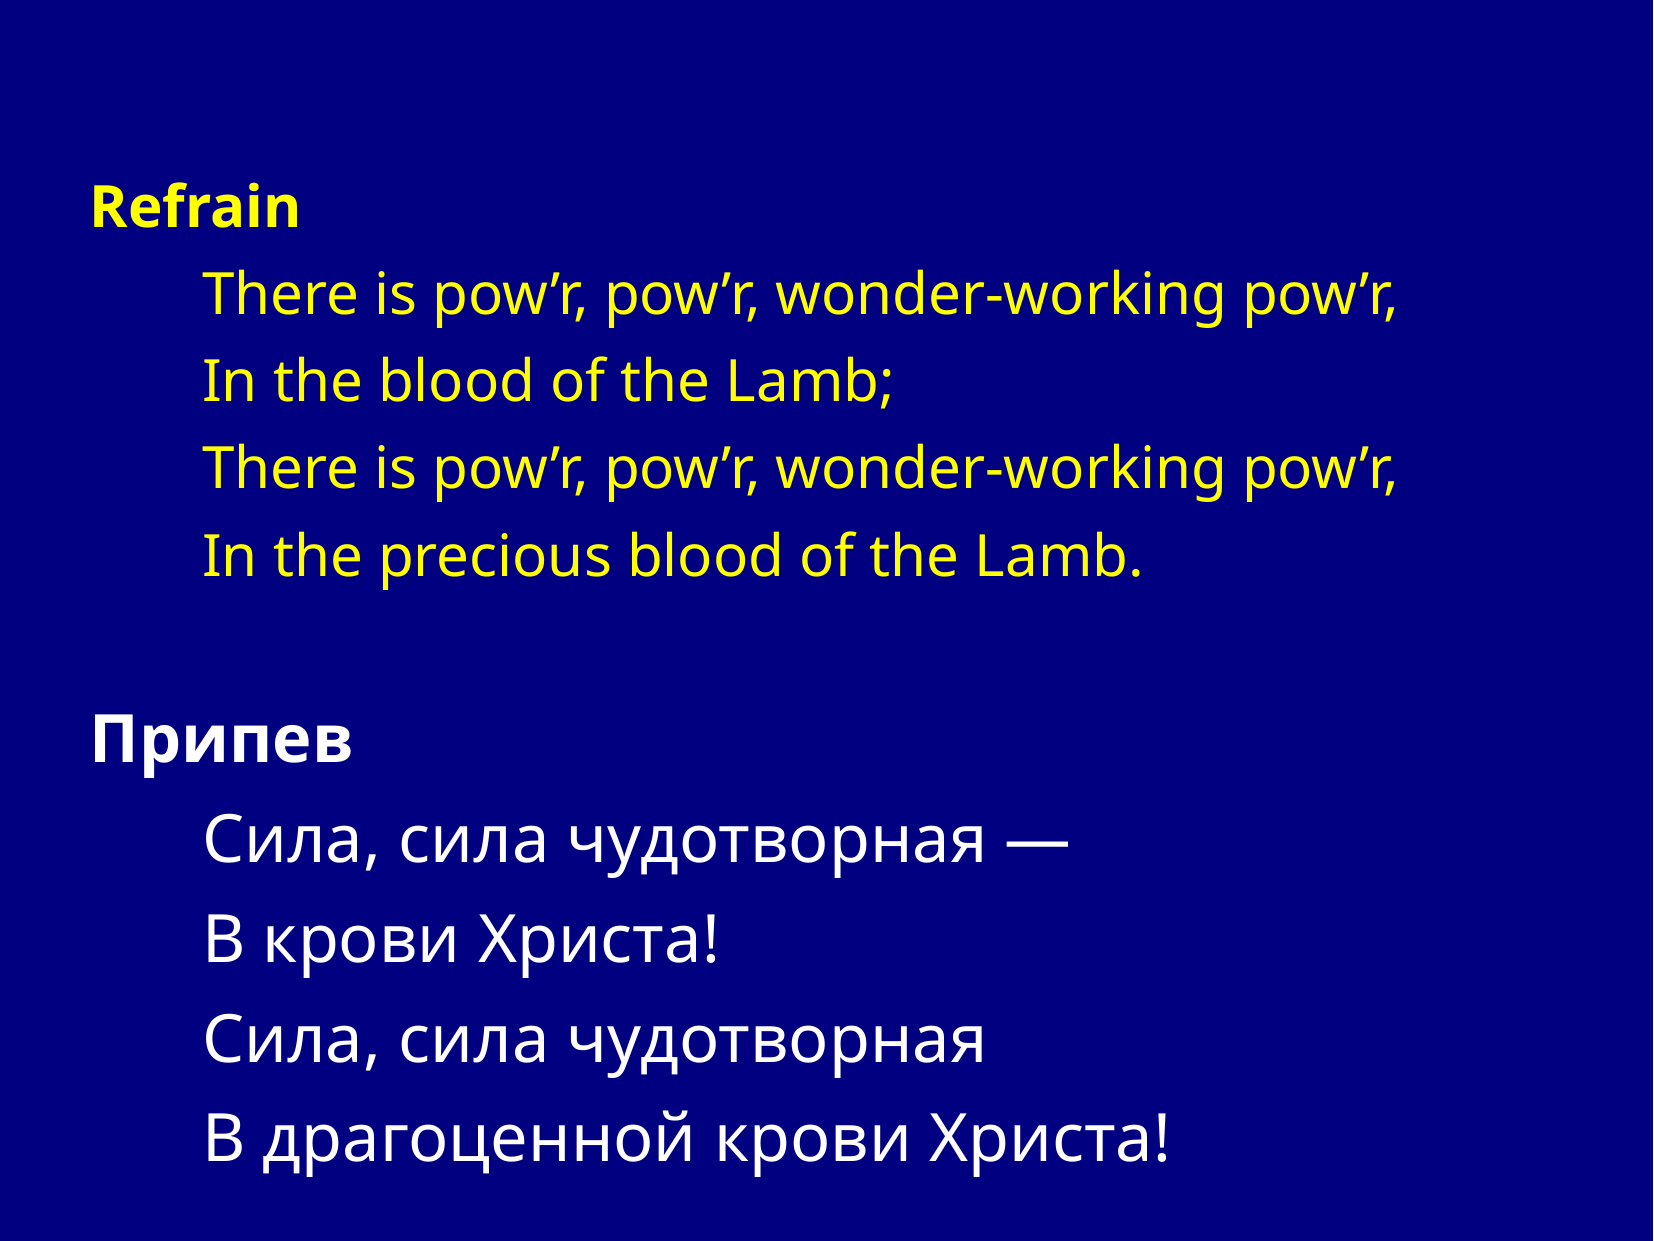

Refrain
	There is pow’r, pow’r, wonder-working pow’r,
	In the blood of the Lamb;
	There is pow’r, pow’r, wonder-working pow’r,
	In the precious blood of the Lamb.
Припев
	Сила, сила чудотворная —
	В крови Христа!
	Сила, сила чудотворная
	В драгоценной крови Христа!